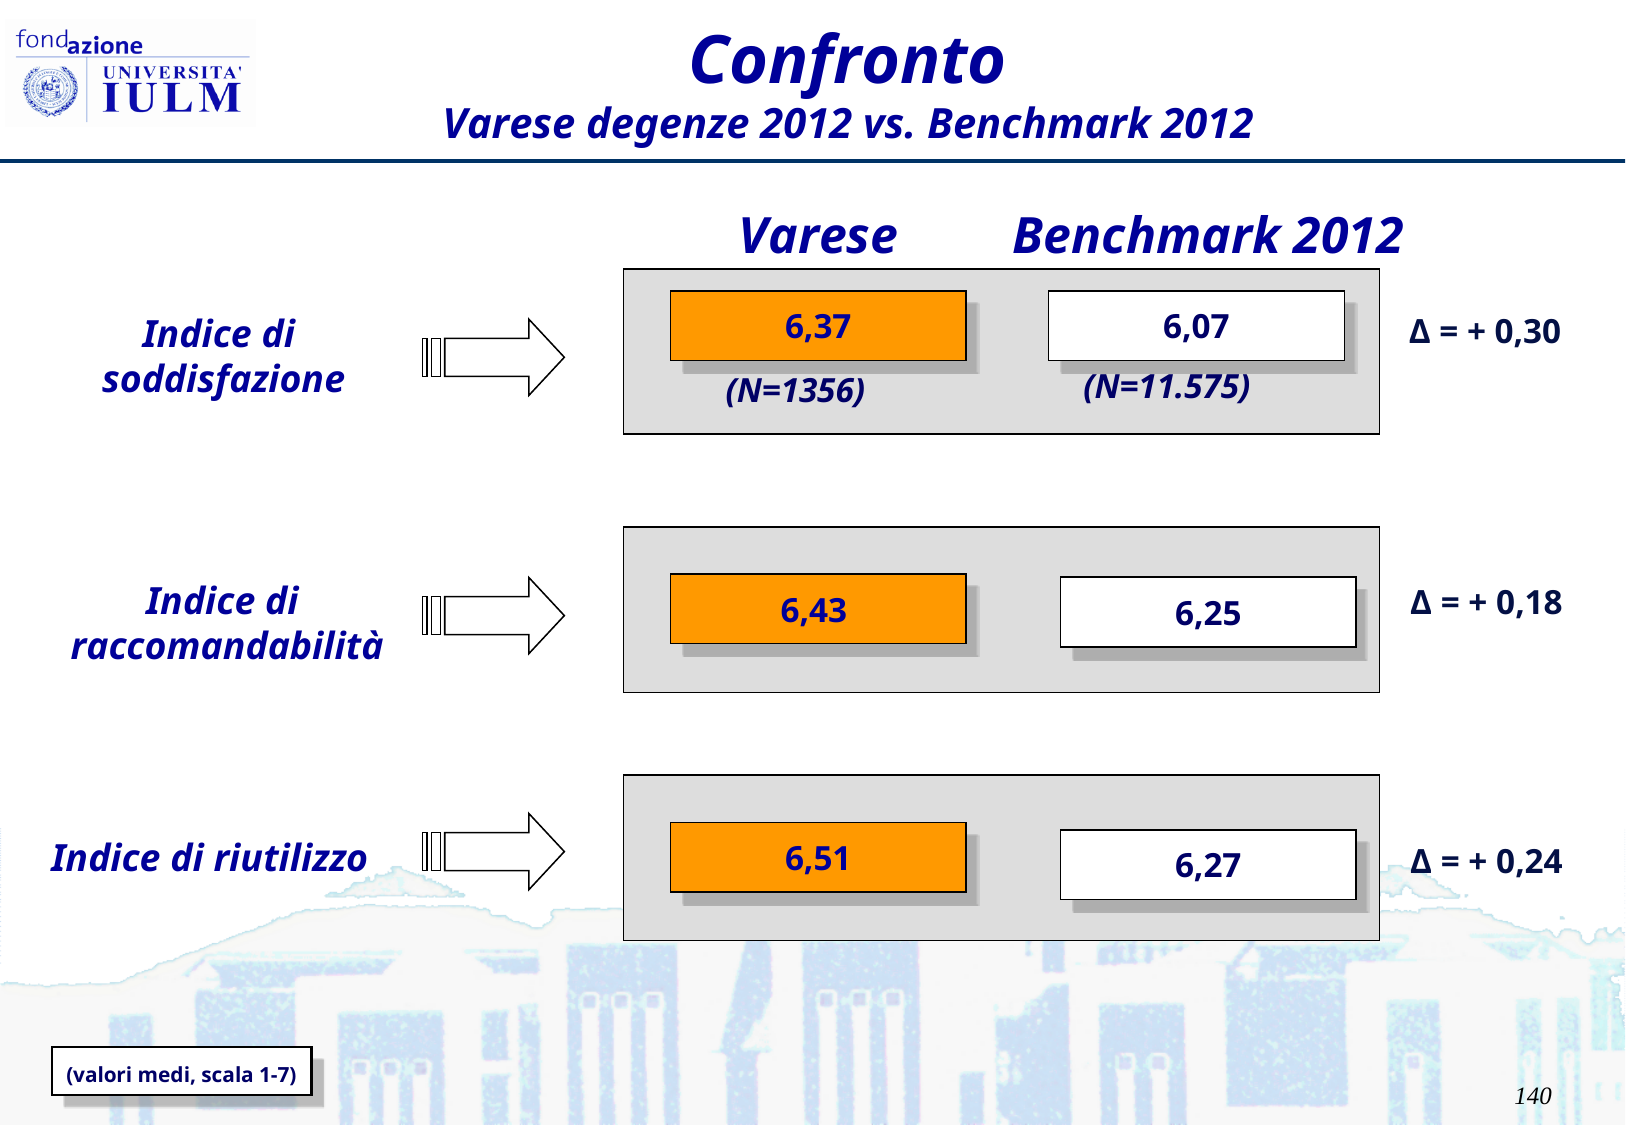

Confronto
Varese degenze 2012 vs. Benchmark 2012
Varese
Benchmark 2012
6,37
6,07
Indice di
soddisfazione
Δ = + 0,30
(N=11.575)
(N=1356)
Indice di
raccomandabilità
Δ = + 0,18
6,43
6,25
6,51
Indice di riutilizzo
6,27
Δ = + 0,24
(valori medi, scala 1-7)